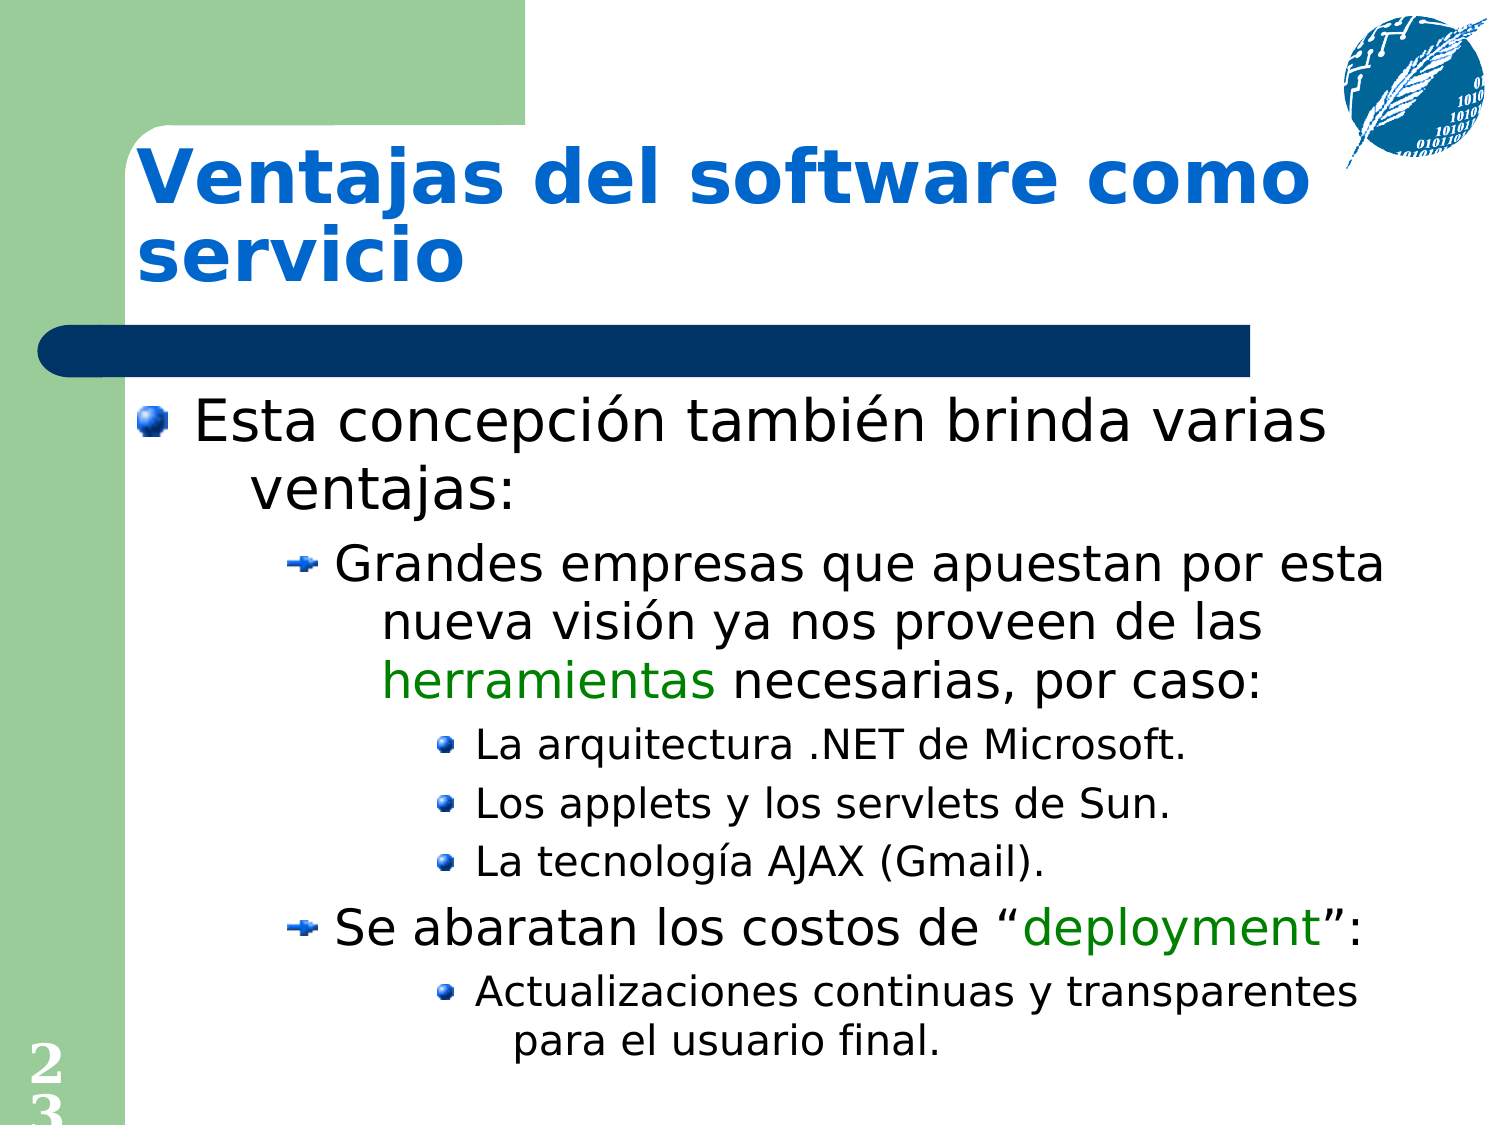

# Ventajas del software como servicio
Esta concepción también brinda varias ventajas:
Grandes empresas que apuestan por esta nueva visión ya nos proveen de las herramientas necesarias, por caso:
La arquitectura .NET de Microsoft.
Los applets y los servlets de Sun.
La tecnología AJAX (Gmail).
Se abaratan los costos de “deployment”:
Actualizaciones continuas y transparentes para el usuario final.
23